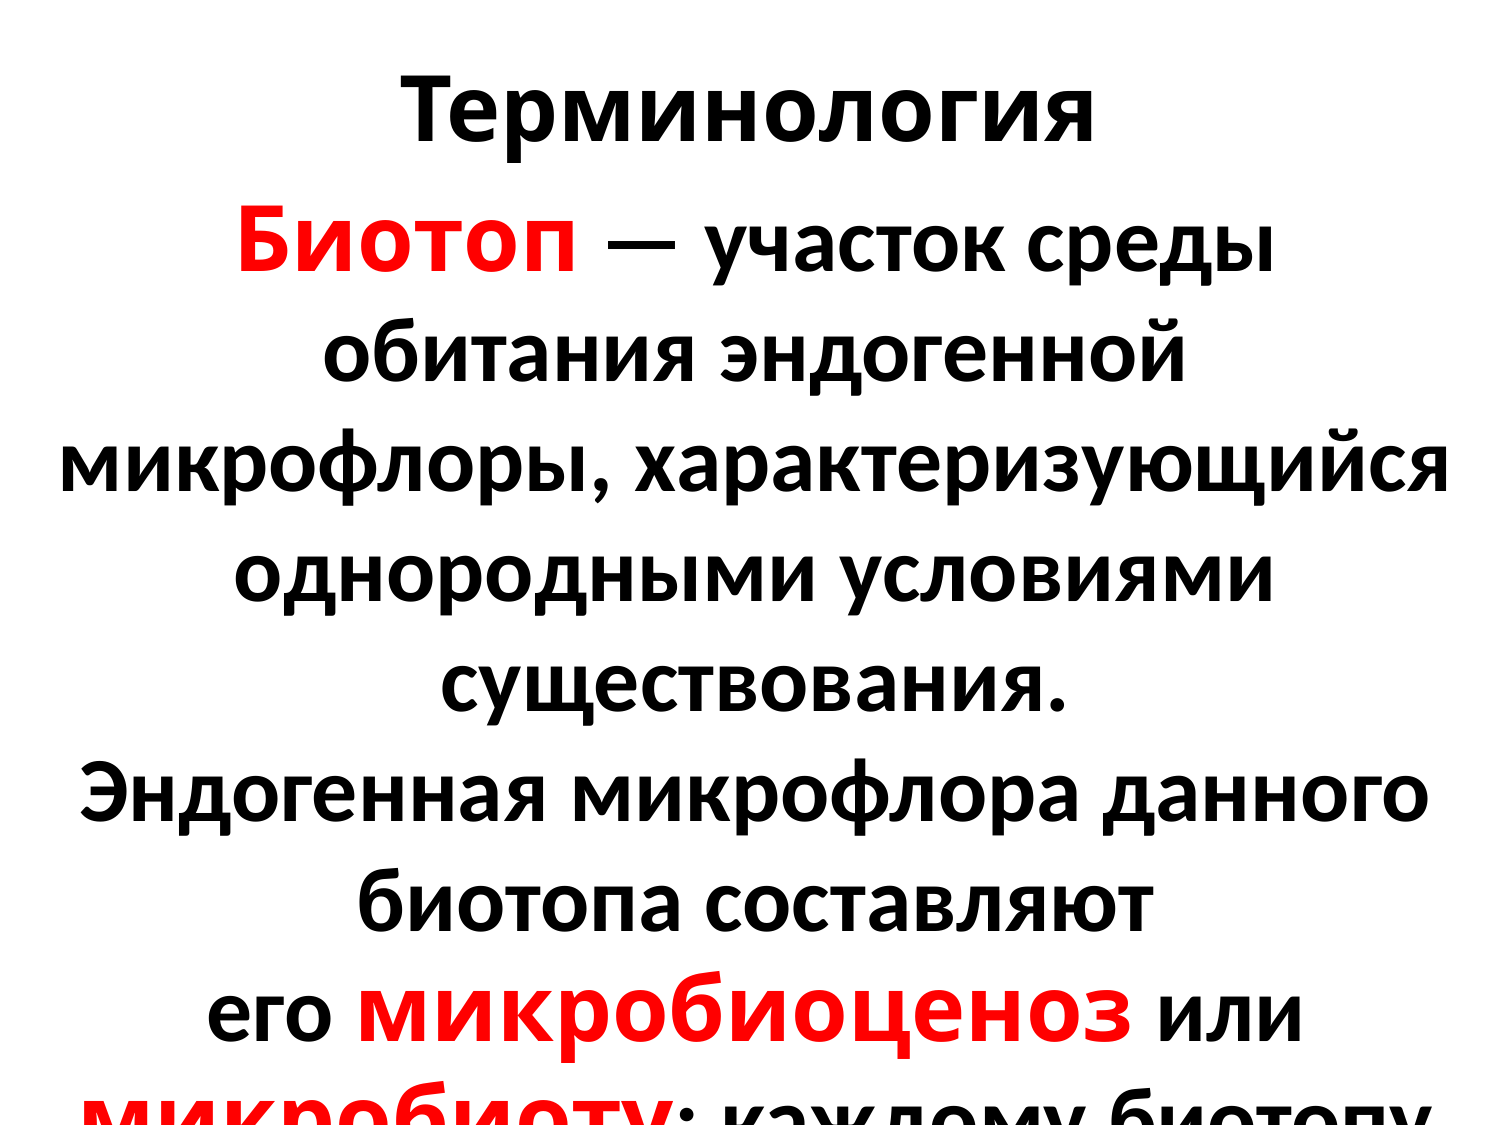

# Терминология
Биотоп — участок среды обитания эндогенной микрофлоры, характеризующийся однородными условиями существования.
Эндогенная микрофлора данного биотопа составляют его микробиоценоз или микробиоту; каждому биотопу соответствует свой микробиоценоз или микробиота /в её составе – облигатная (автохтонная) и факультативная микрофлора (аллохтонная)/.
Частные случаи: вагинальный биотоп, уретральный биотоп и т.д.